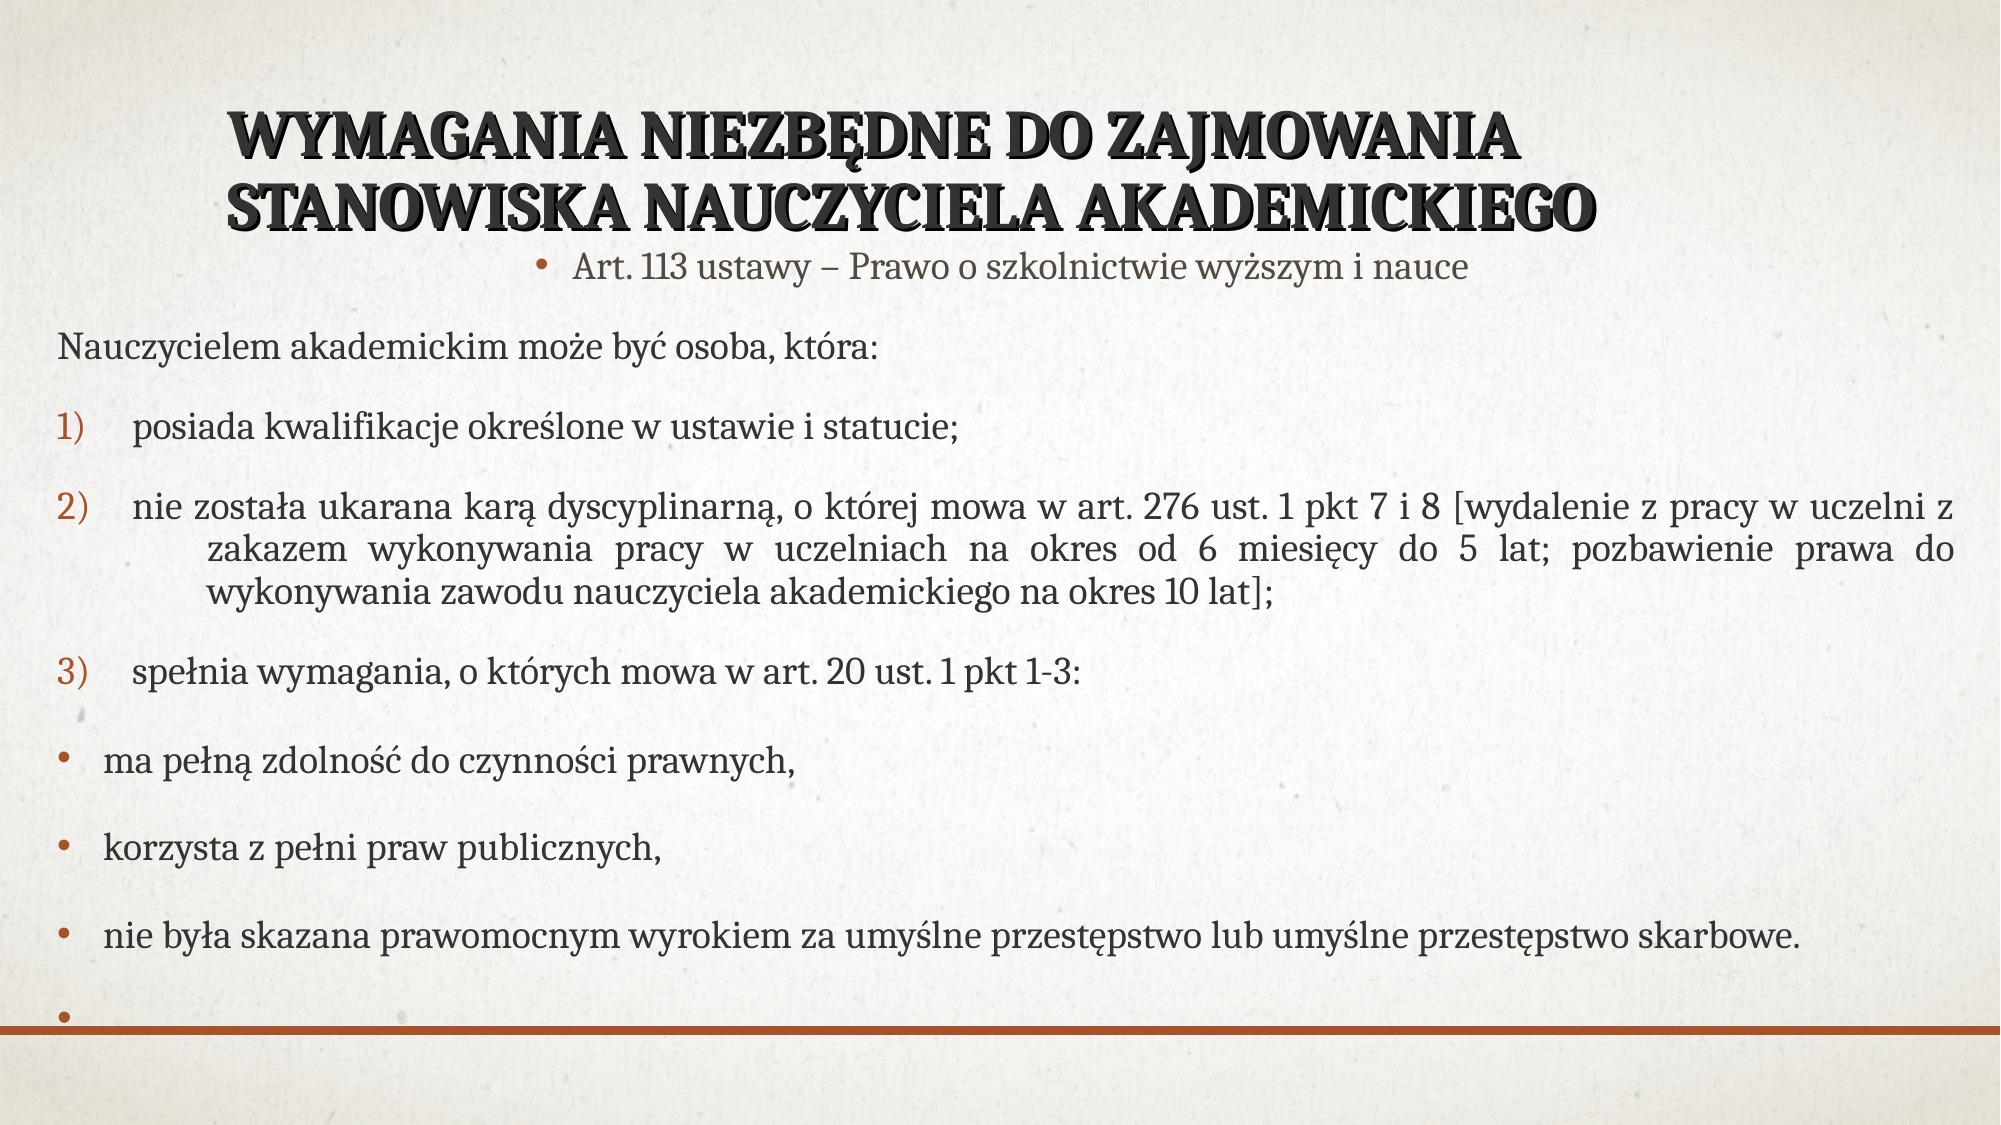

# Wymagania niezbędne do zajmowania stanowiska nauczyciela akademickiego
Art. 113 ustawy – Prawo o szkolnictwie wyższym i nauce
Nauczycielem akademickim może być osoba, która:
posiada kwalifikacje określone w ustawie i statucie;
nie została ukarana karą dyscyplinarną, o której mowa w art. 276 ust. 1 pkt 7 i 8 [wydalenie z pracy w uczelni z zakazem wykonywania pracy w uczelniach na okres od 6 miesięcy do 5 lat; pozbawienie prawa do wykonywania zawodu nauczyciela akademickiego na okres 10 lat];
spełnia wymagania, o których mowa w art. 20 ust. 1 pkt 1-3:
 ma pełną zdolność do czynności prawnych,
 korzysta z pełni praw publicznych,
 nie była skazana prawomocnym wyrokiem za umyślne przestępstwo lub umyślne przestępstwo skarbowe.